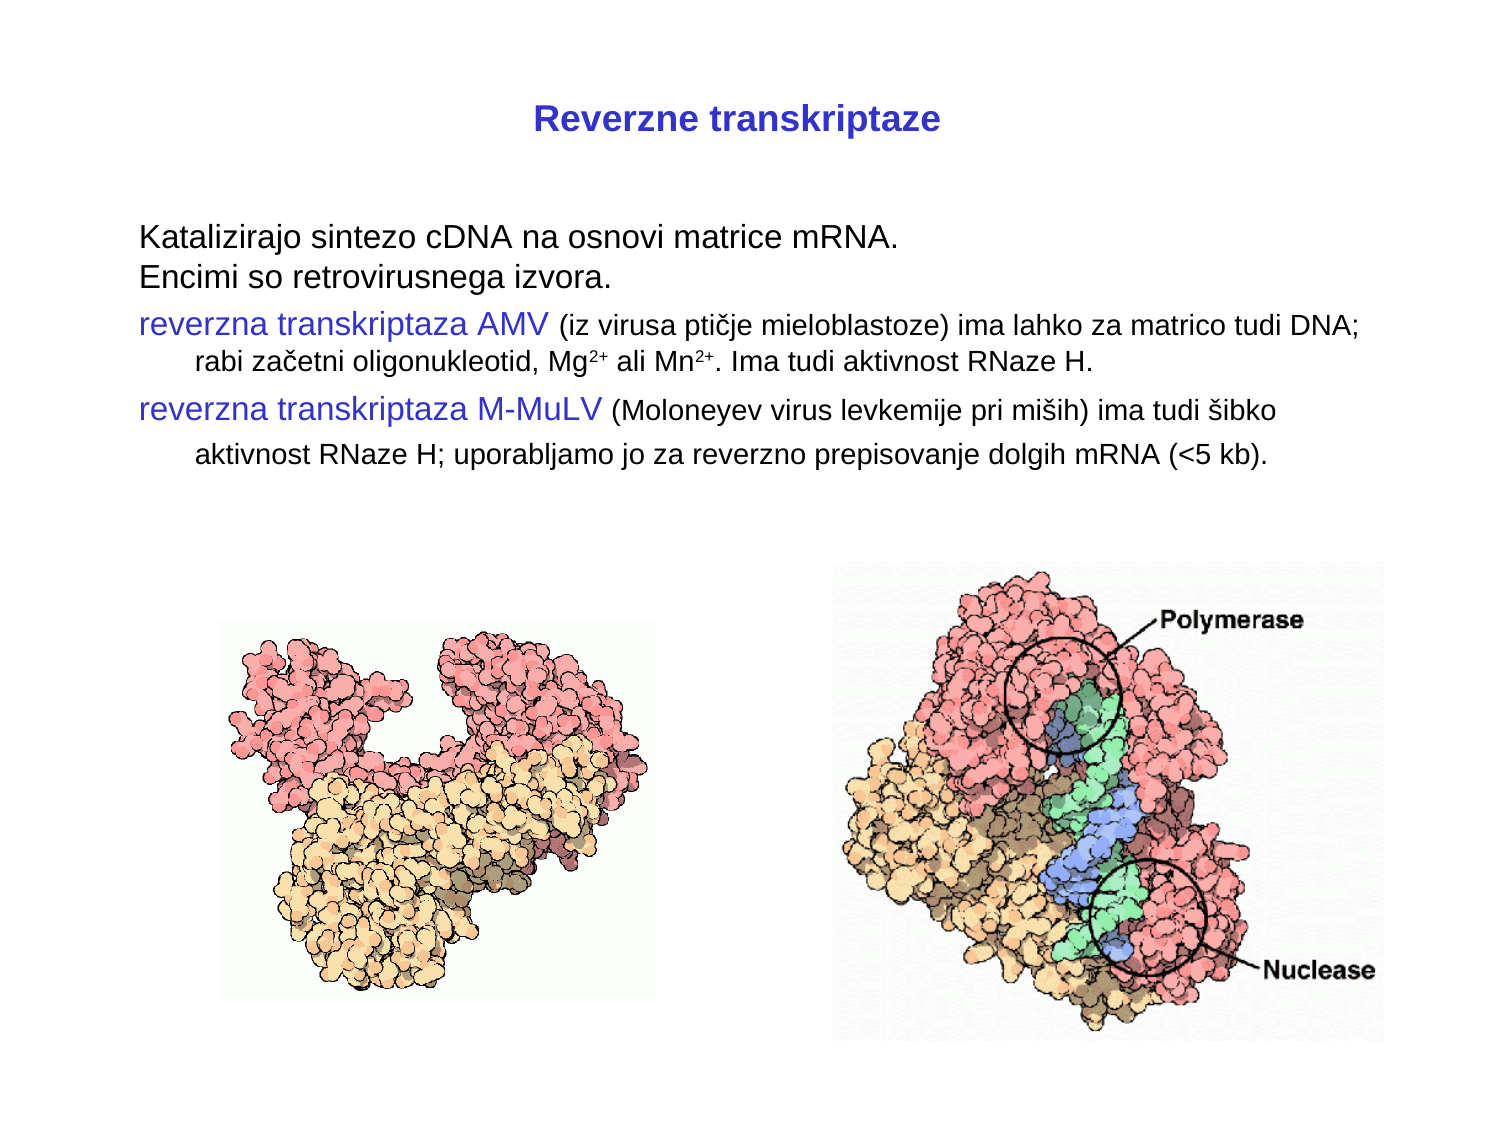

Reverzne transkriptaze
Katalizirajo sintezo cDNA na osnovi matrice mRNA.
Encimi so retrovirusnega izvora.
reverzna transkriptaza AMV (iz virusa ptičje mieloblastoze) ima lahko za matrico tudi DNA; rabi začetni oligonukleotid, Mg2+ ali Mn2+. Ima tudi aktivnost RNaze H.
reverzna transkriptaza M-MuLV (Moloneyev virus levkemije pri miših) ima tudi šibko aktivnost RNaze H; uporabljamo jo za reverzno prepisovanje dolgih mRNA (<5 kb).